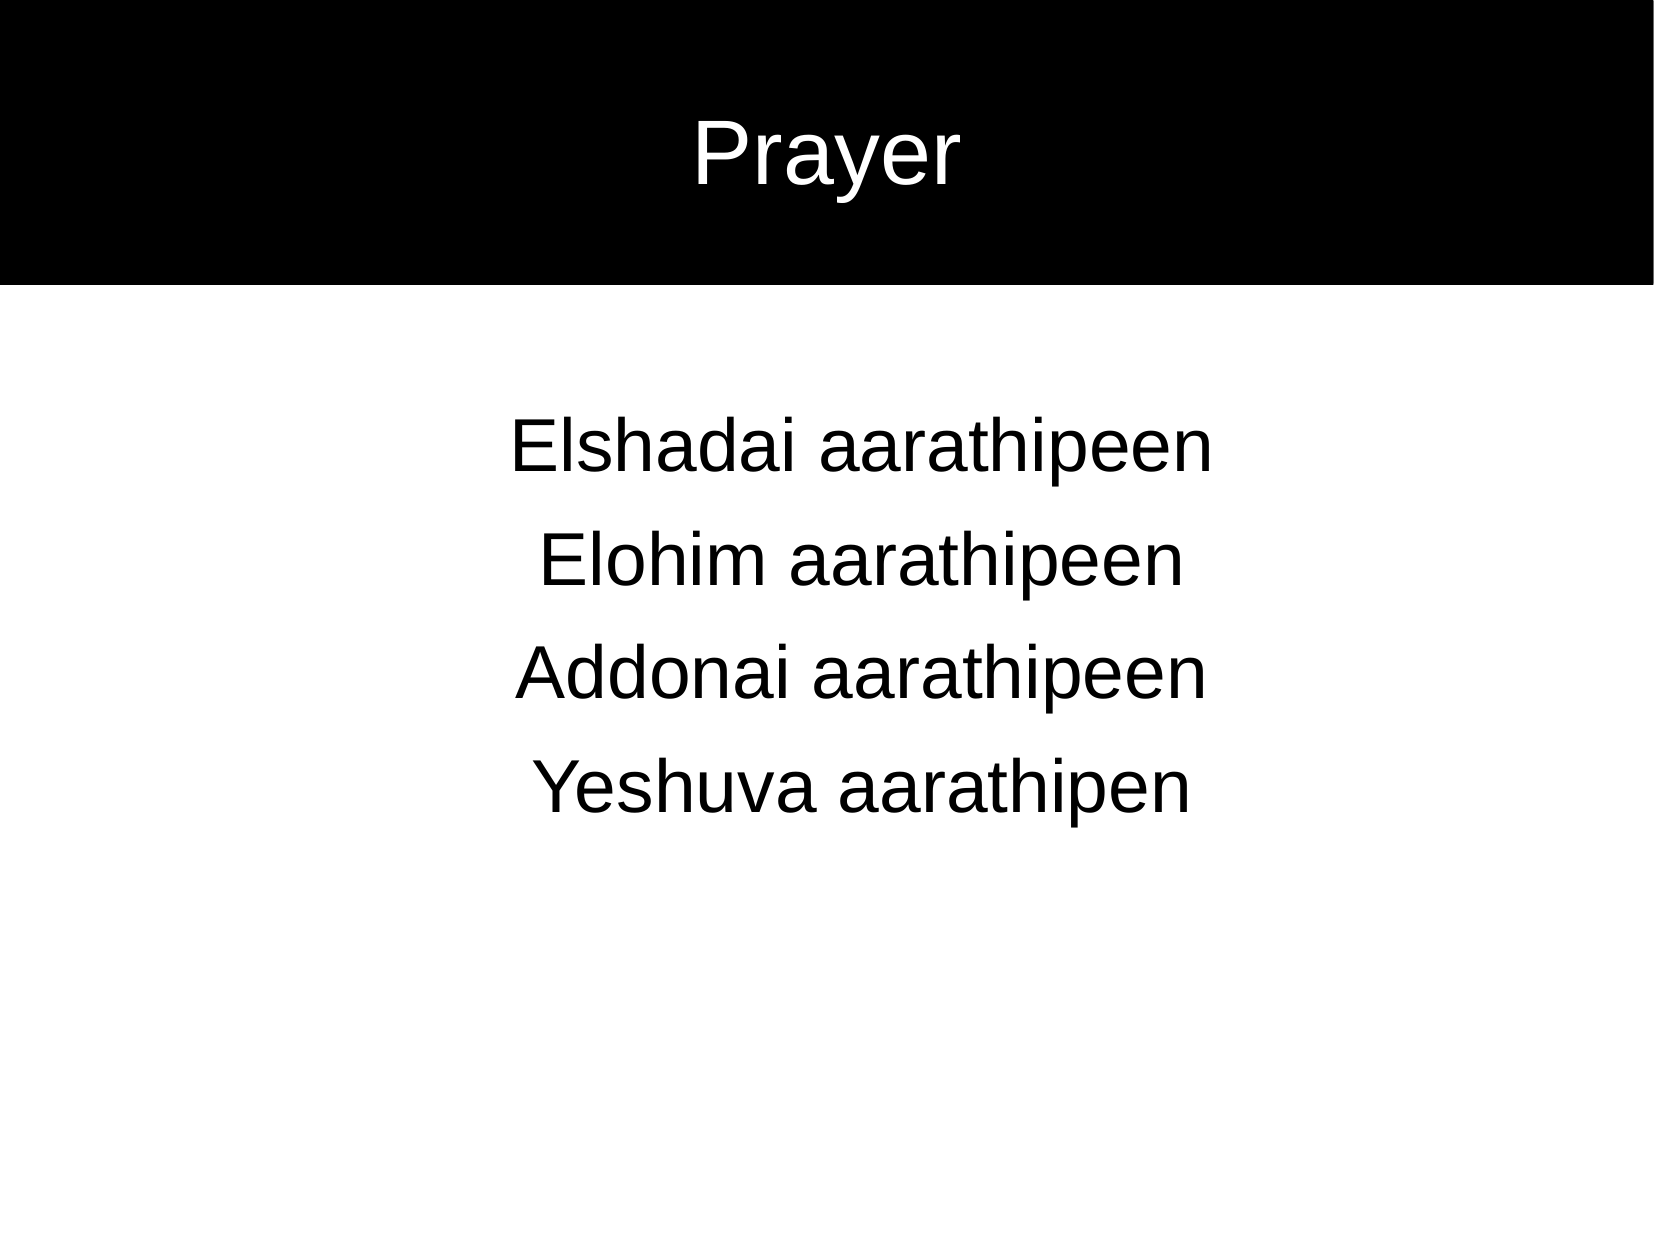

# Prayer
Prayer
Elshadai aarathipeen
Elohim aarathipeen
Addonai aarathipeen
Yeshuva aarathipen